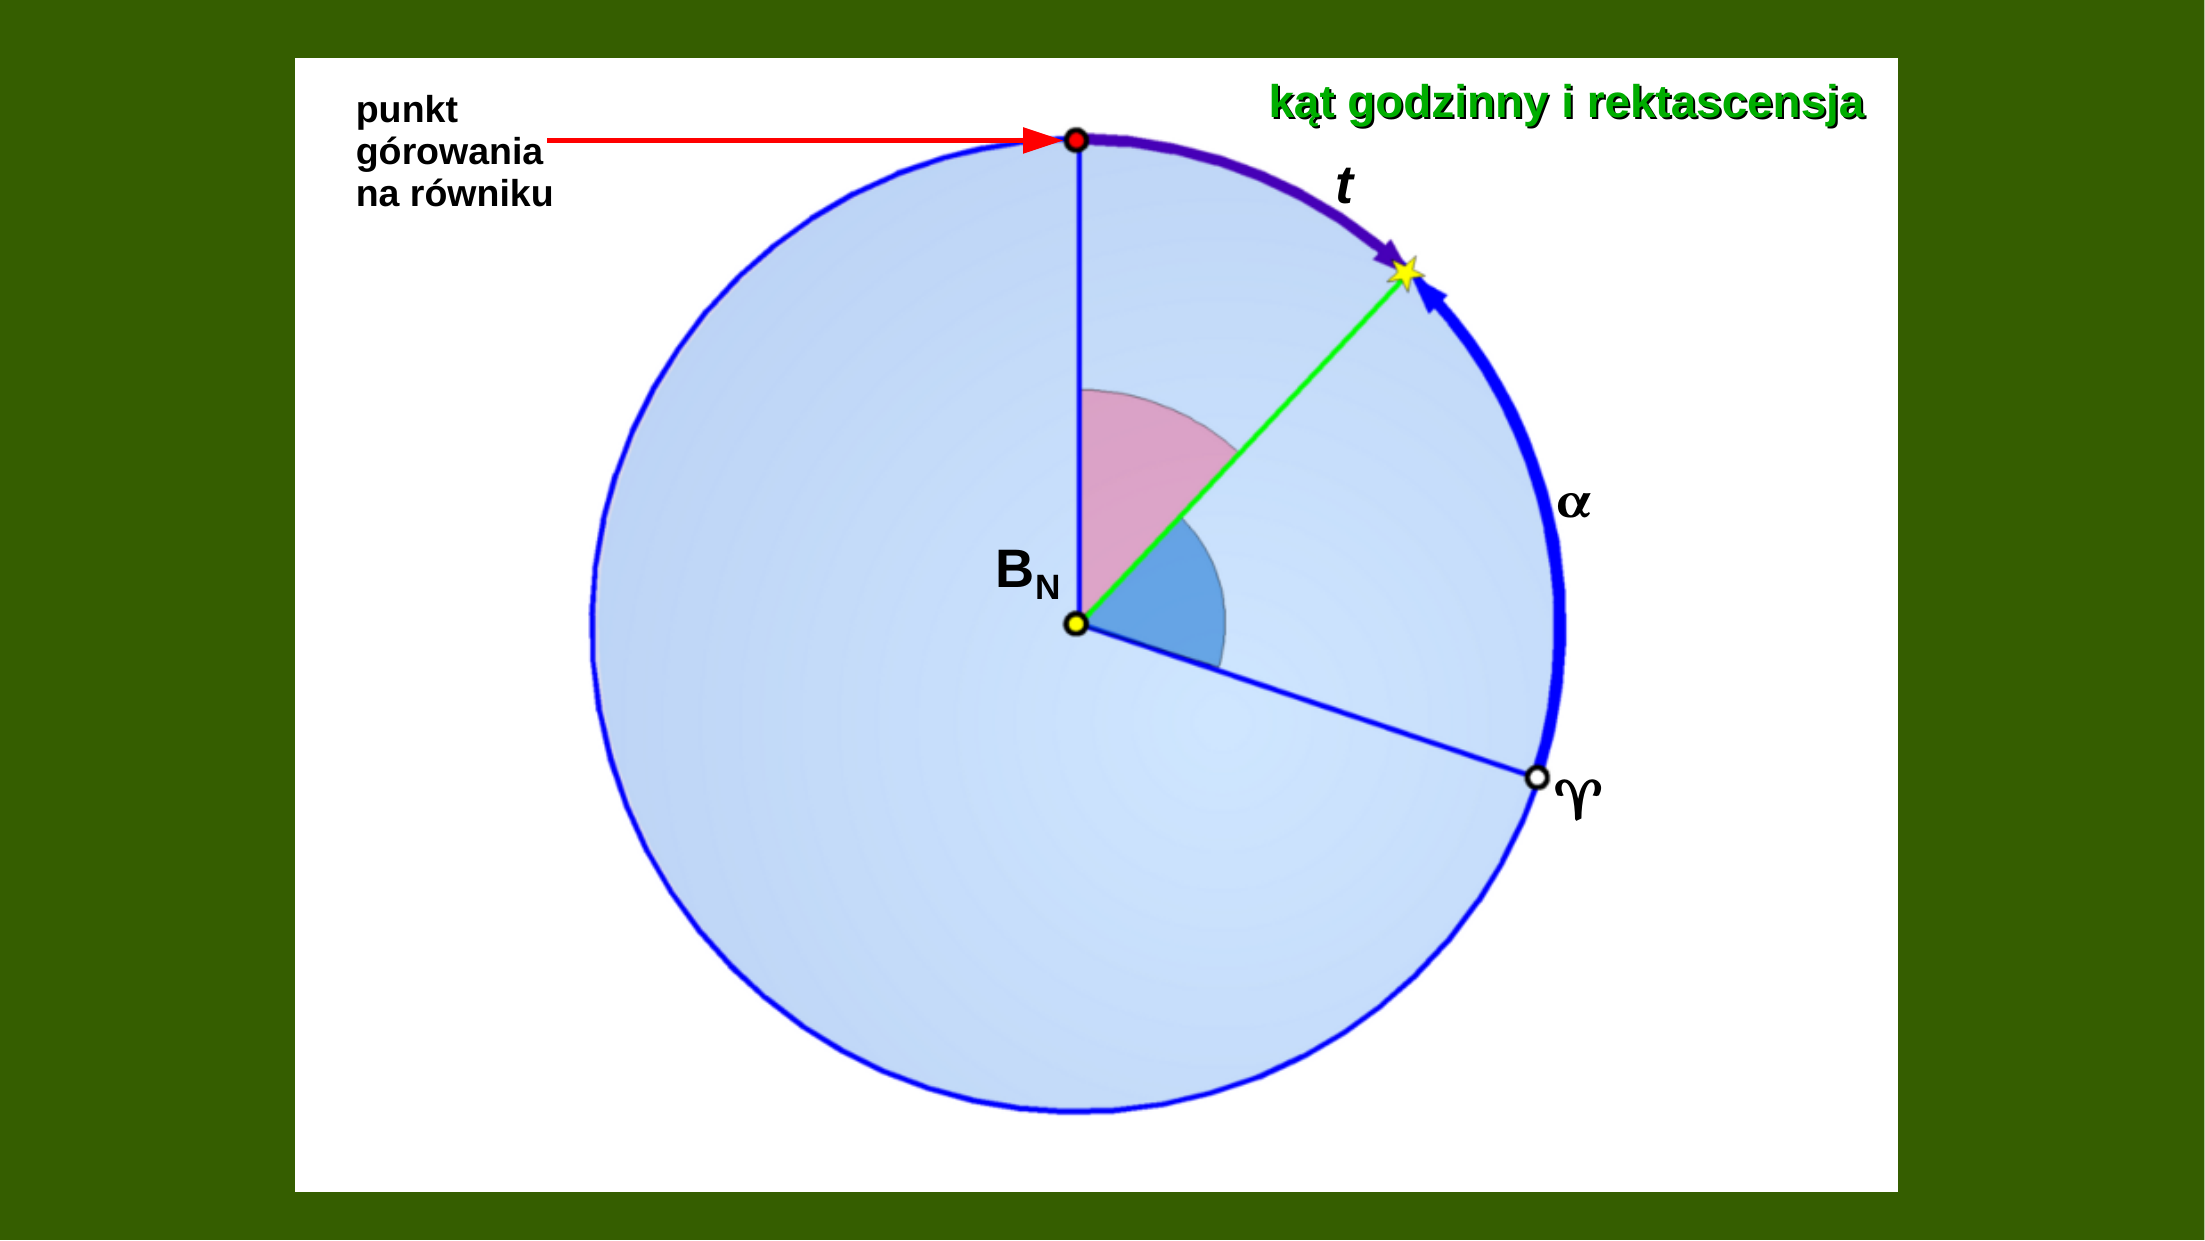

kąt godzinny i rektascensja
punkt
górowania
na równiku
t
α
BN
♈